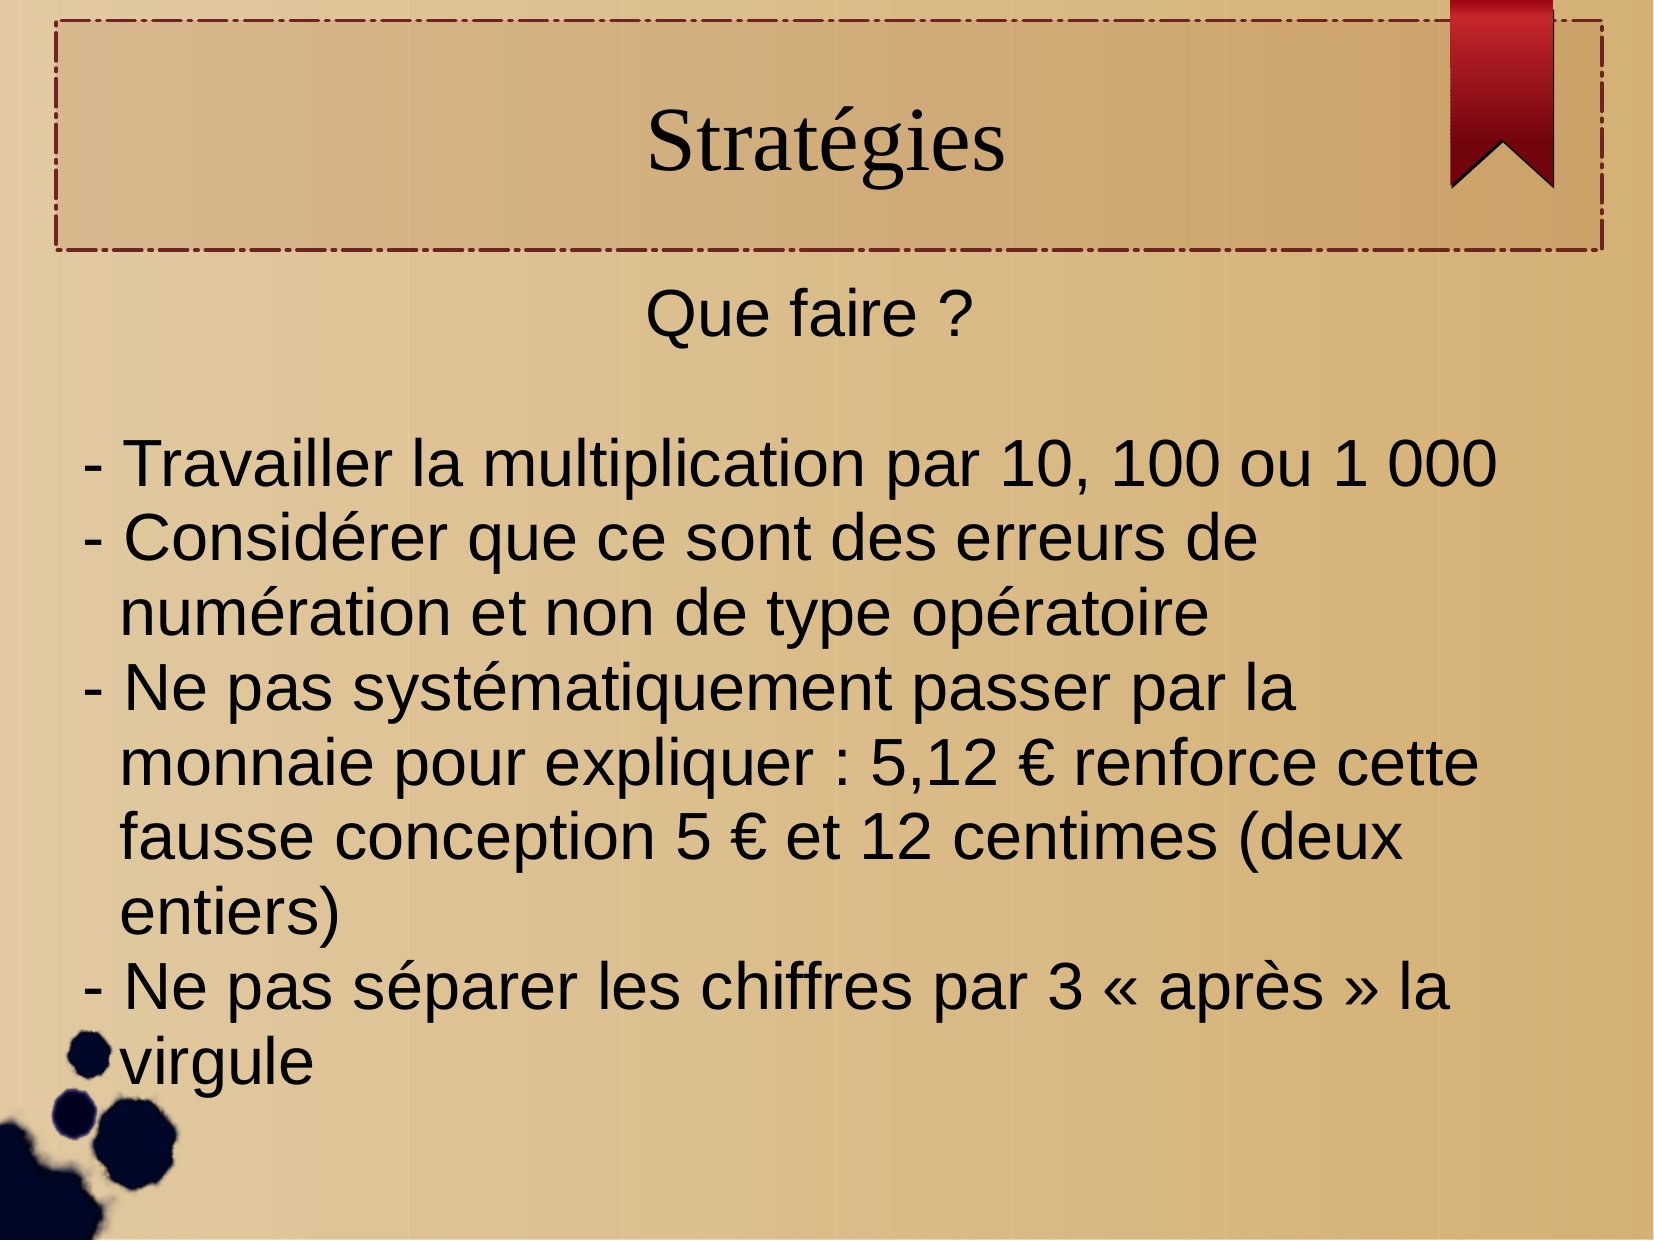

# Stratégies
Que faire ?
- Travailler la multiplication par 10, 100 ou 1 000
- Considérer que ce sont des erreurs de
 numération et non de type opératoire
- Ne pas systématiquement passer par la
 monnaie pour expliquer : 5,12 € renforce cette
 fausse conception 5 € et 12 centimes (deux
 entiers)
- Ne pas séparer les chiffres par 3 « après » la
 virgule